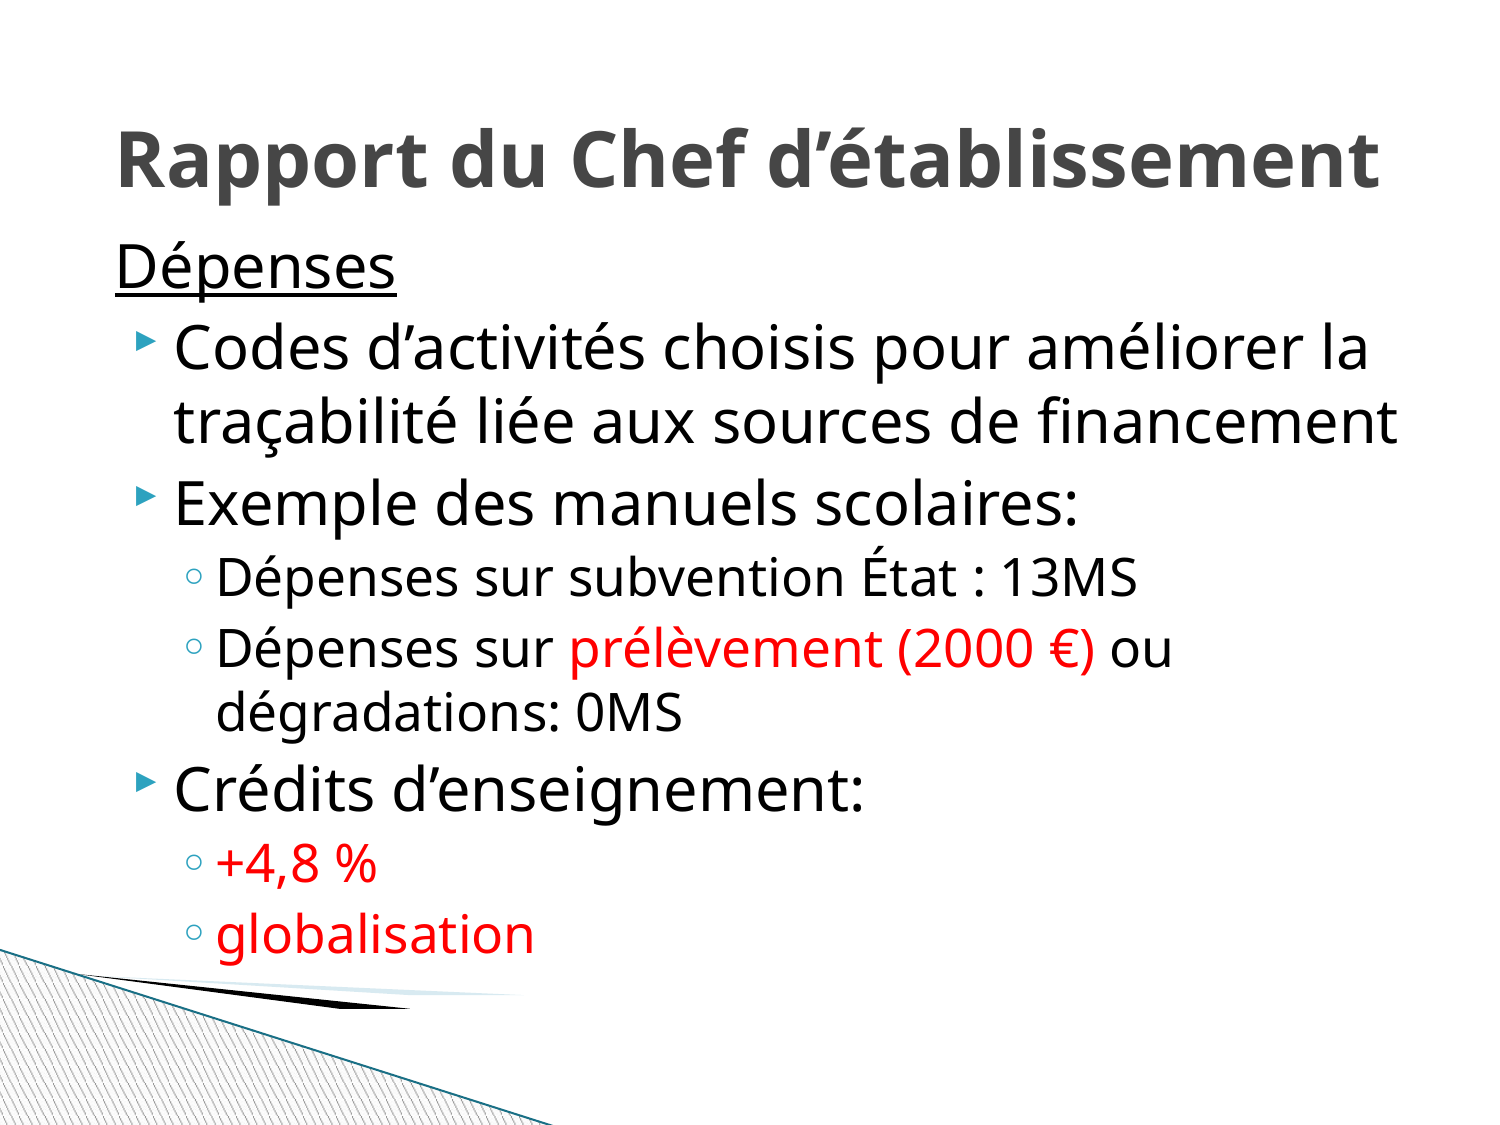

# Rapport du Chef d’établissement
Dépenses
Codes d’activités choisis pour améliorer la traçabilité liée aux sources de financement
Exemple des manuels scolaires:
Dépenses sur subvention État : 13MS
Dépenses sur prélèvement (2000 €) ou dégradations: 0MS
Crédits d’enseignement:
+4,8 %
globalisation